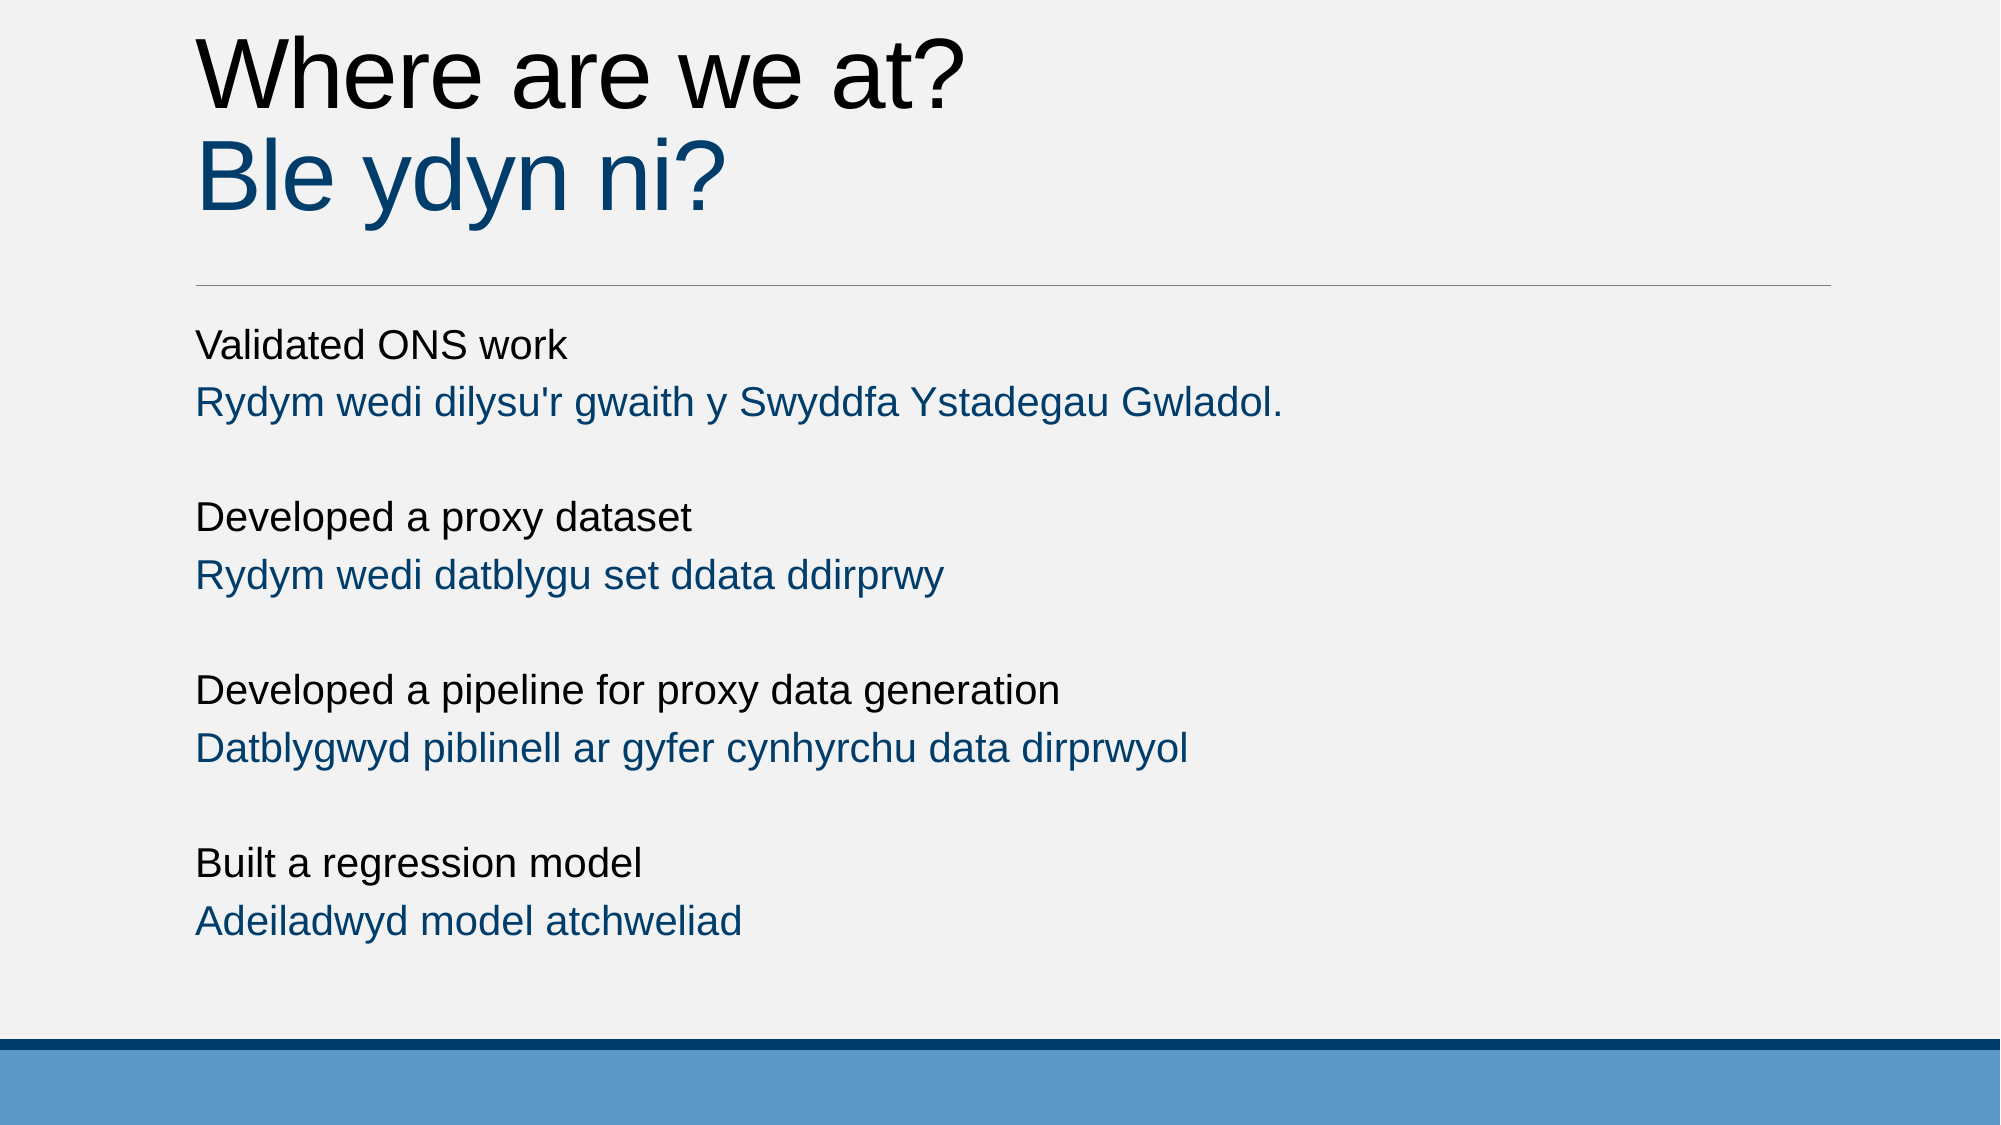

# Where are we at? Ble ydyn ni?
Validated ONS work
Rydym wedi dilysu'r gwaith y Swyddfa Ystadegau Gwladol.
Developed a proxy dataset
Rydym wedi datblygu set ddata ddirprwy
Developed a pipeline for proxy data generation
Datblygwyd piblinell ar gyfer cynhyrchu data dirprwyol
Built a regression model
Adeiladwyd model atchweliad